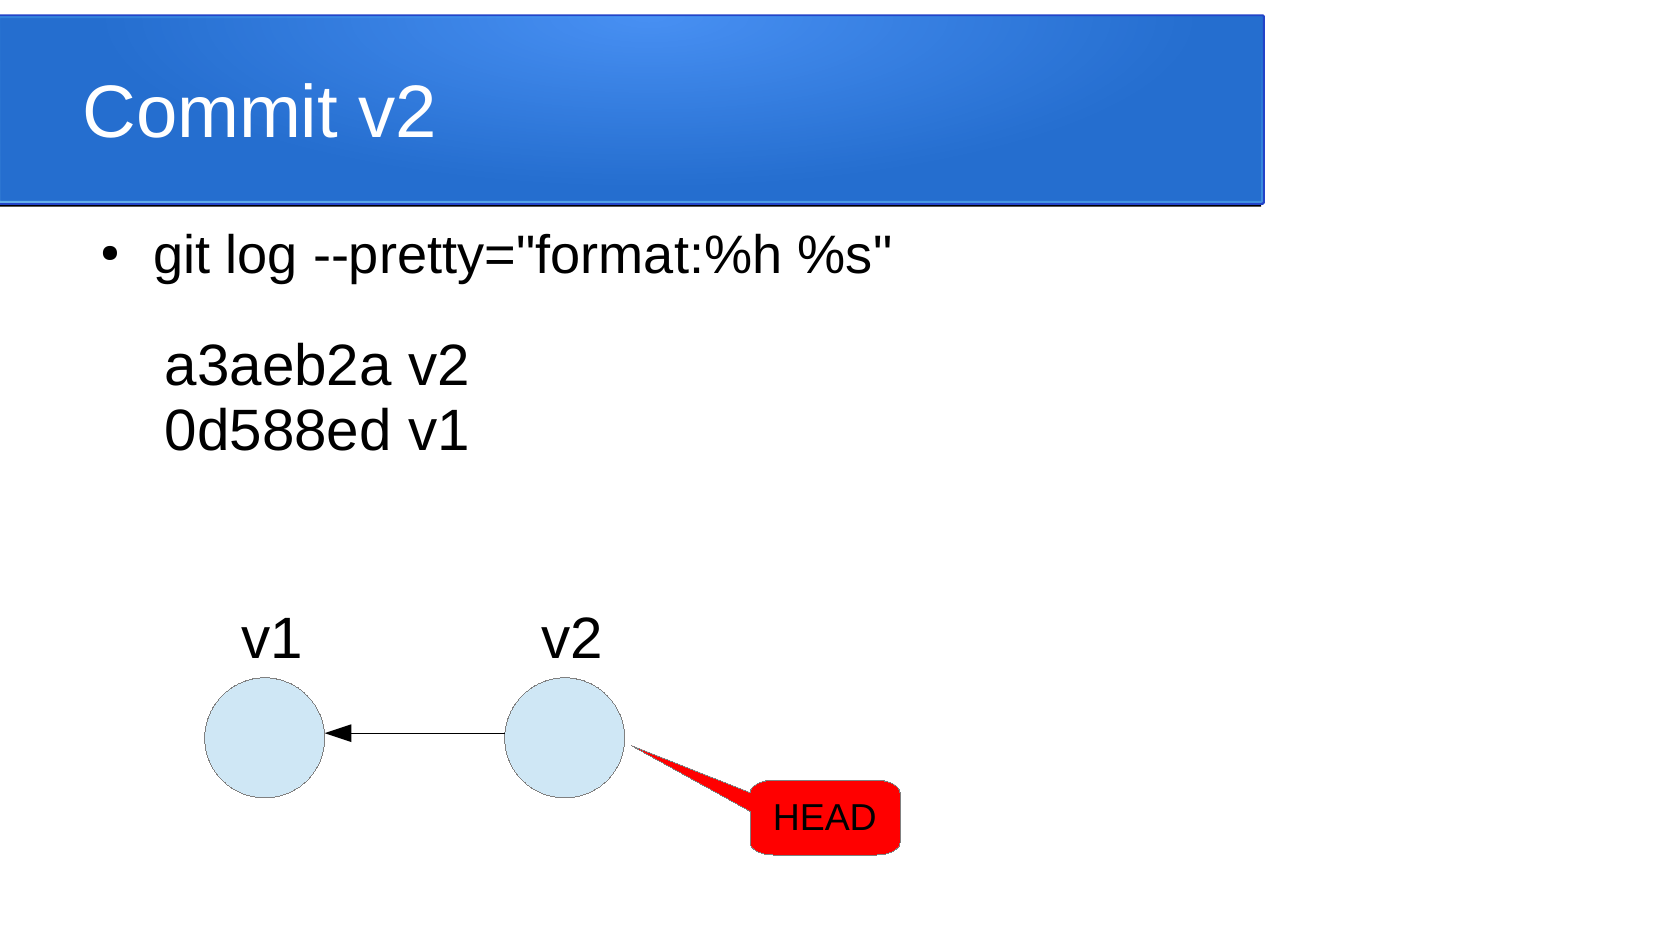

# Commit v2
git log --pretty="format:%h %s"
a3aeb2a v2
0d588ed v1
v1
v2
 HEAD